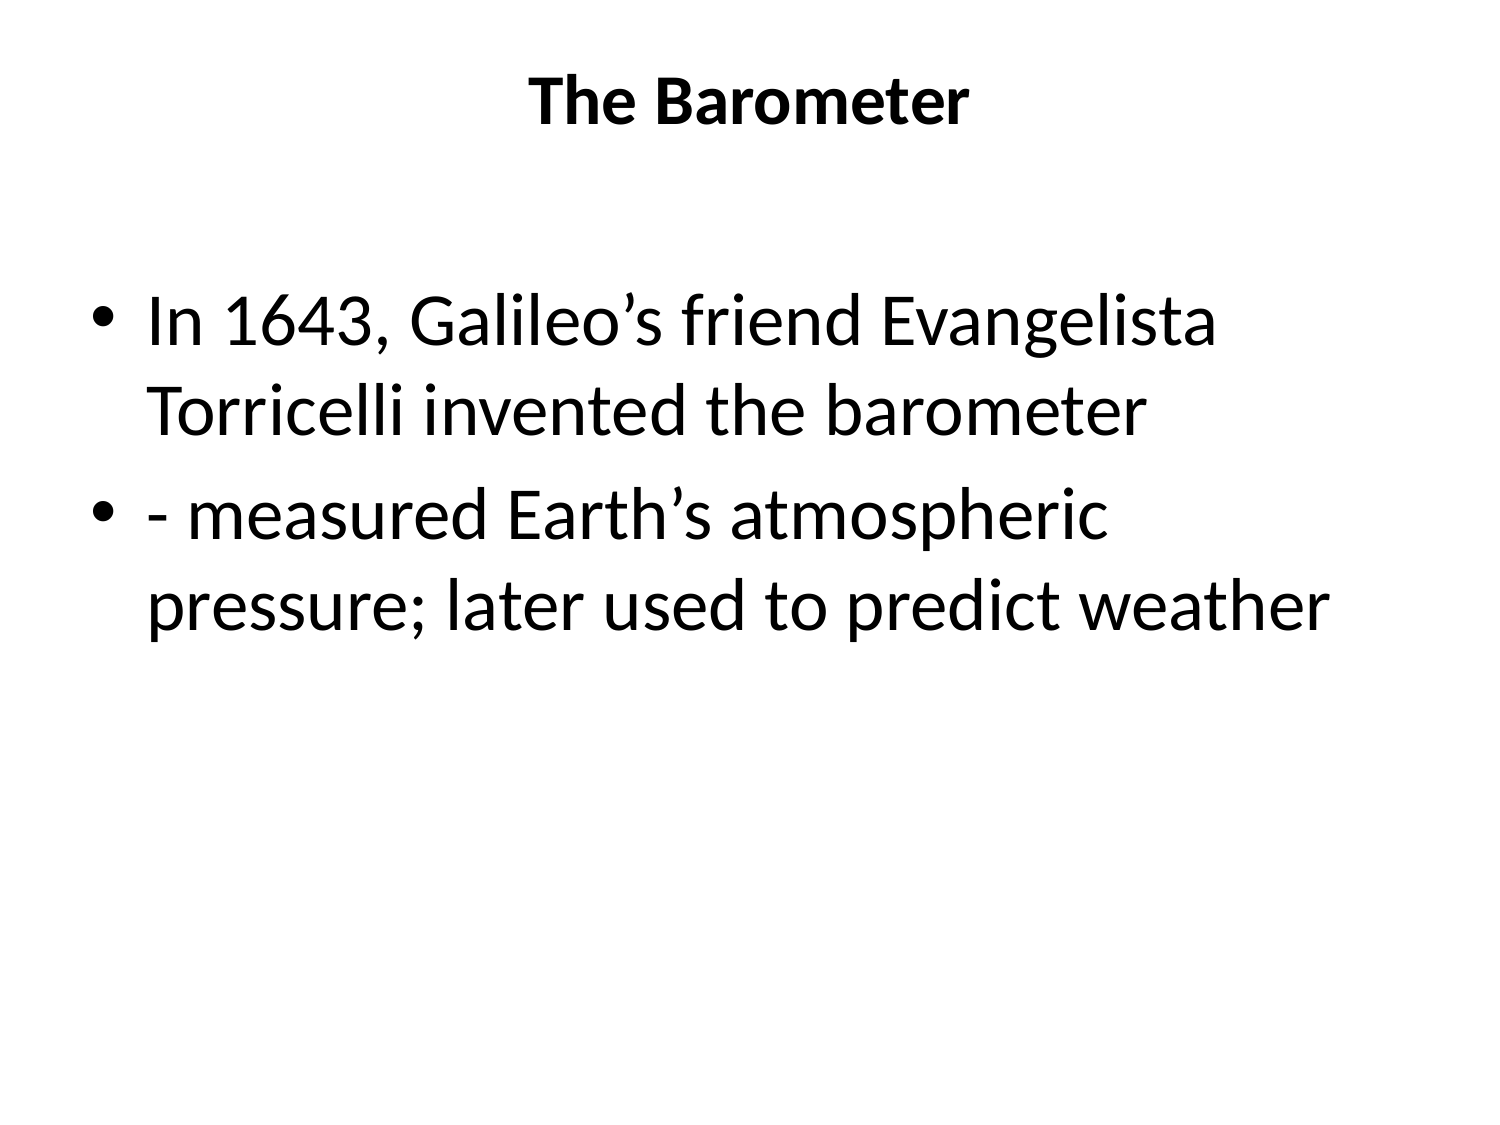

# The Barometer
In 1643, Galileo’s friend Evangelista Torricelli invented the barometer
- measured Earth’s atmospheric pressure; later used to predict weather